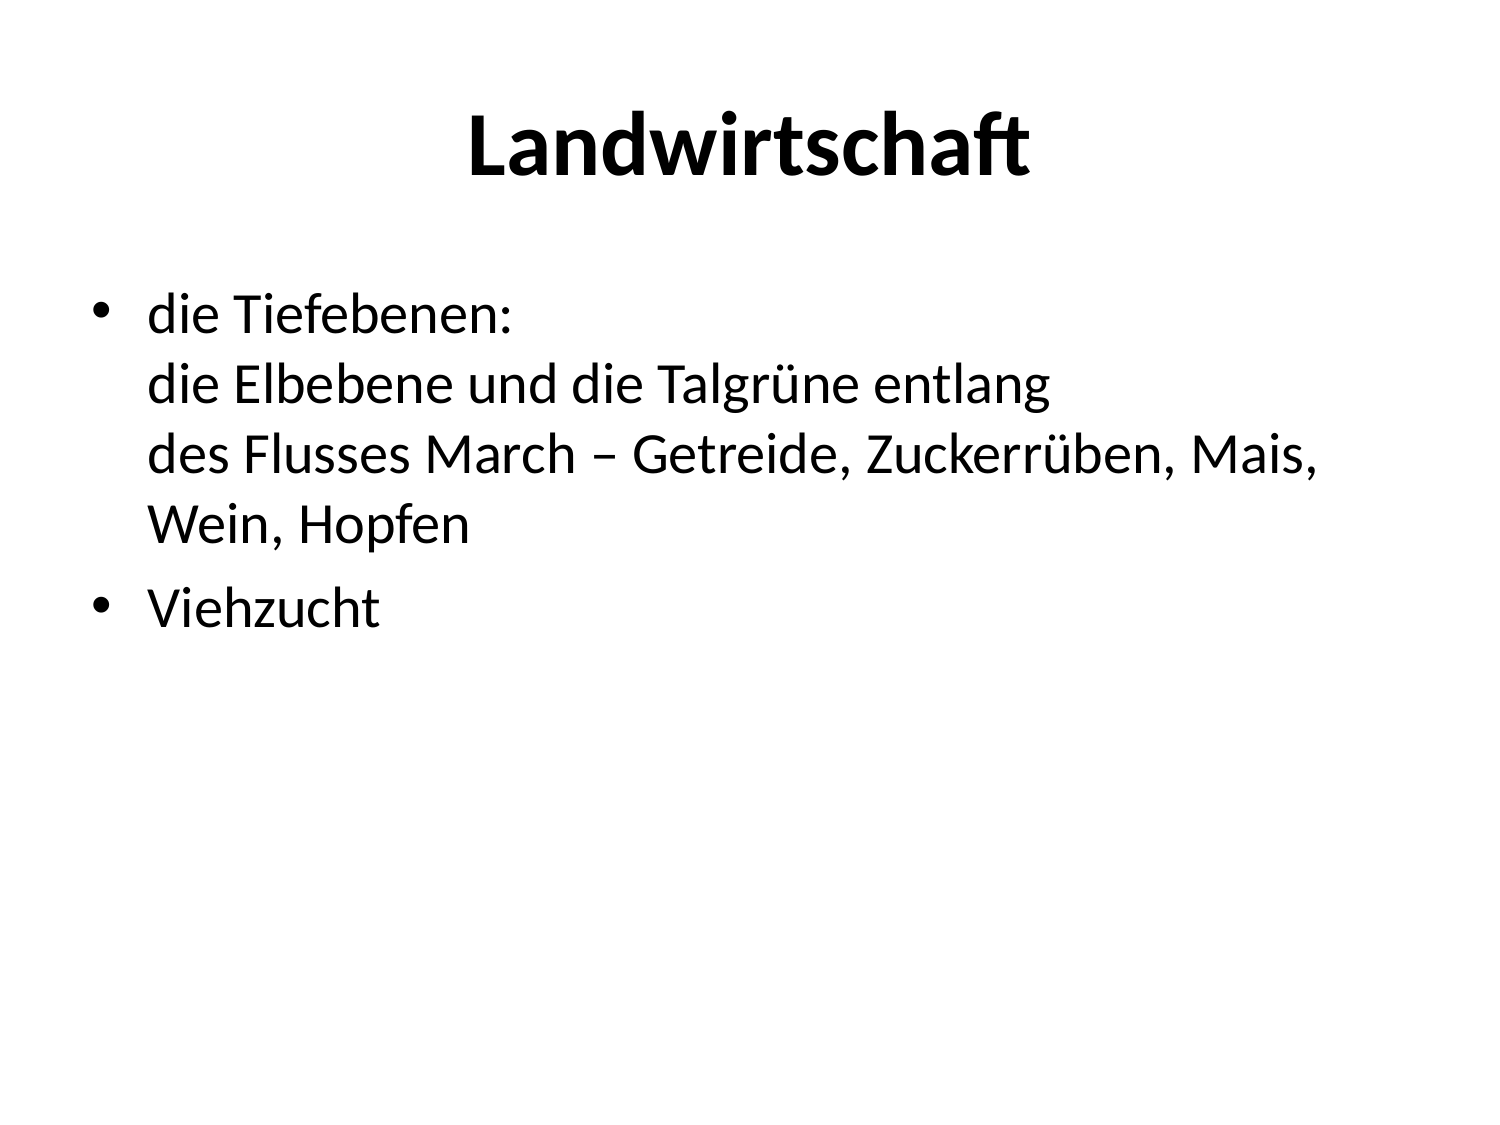

# Landwirtschaft
die Tiefebenen:
die Elbebene und die Talgrüne entlang
des Flusses March – Getreide, Zuckerrüben, Mais, Wein, Hopfen
Viehzucht